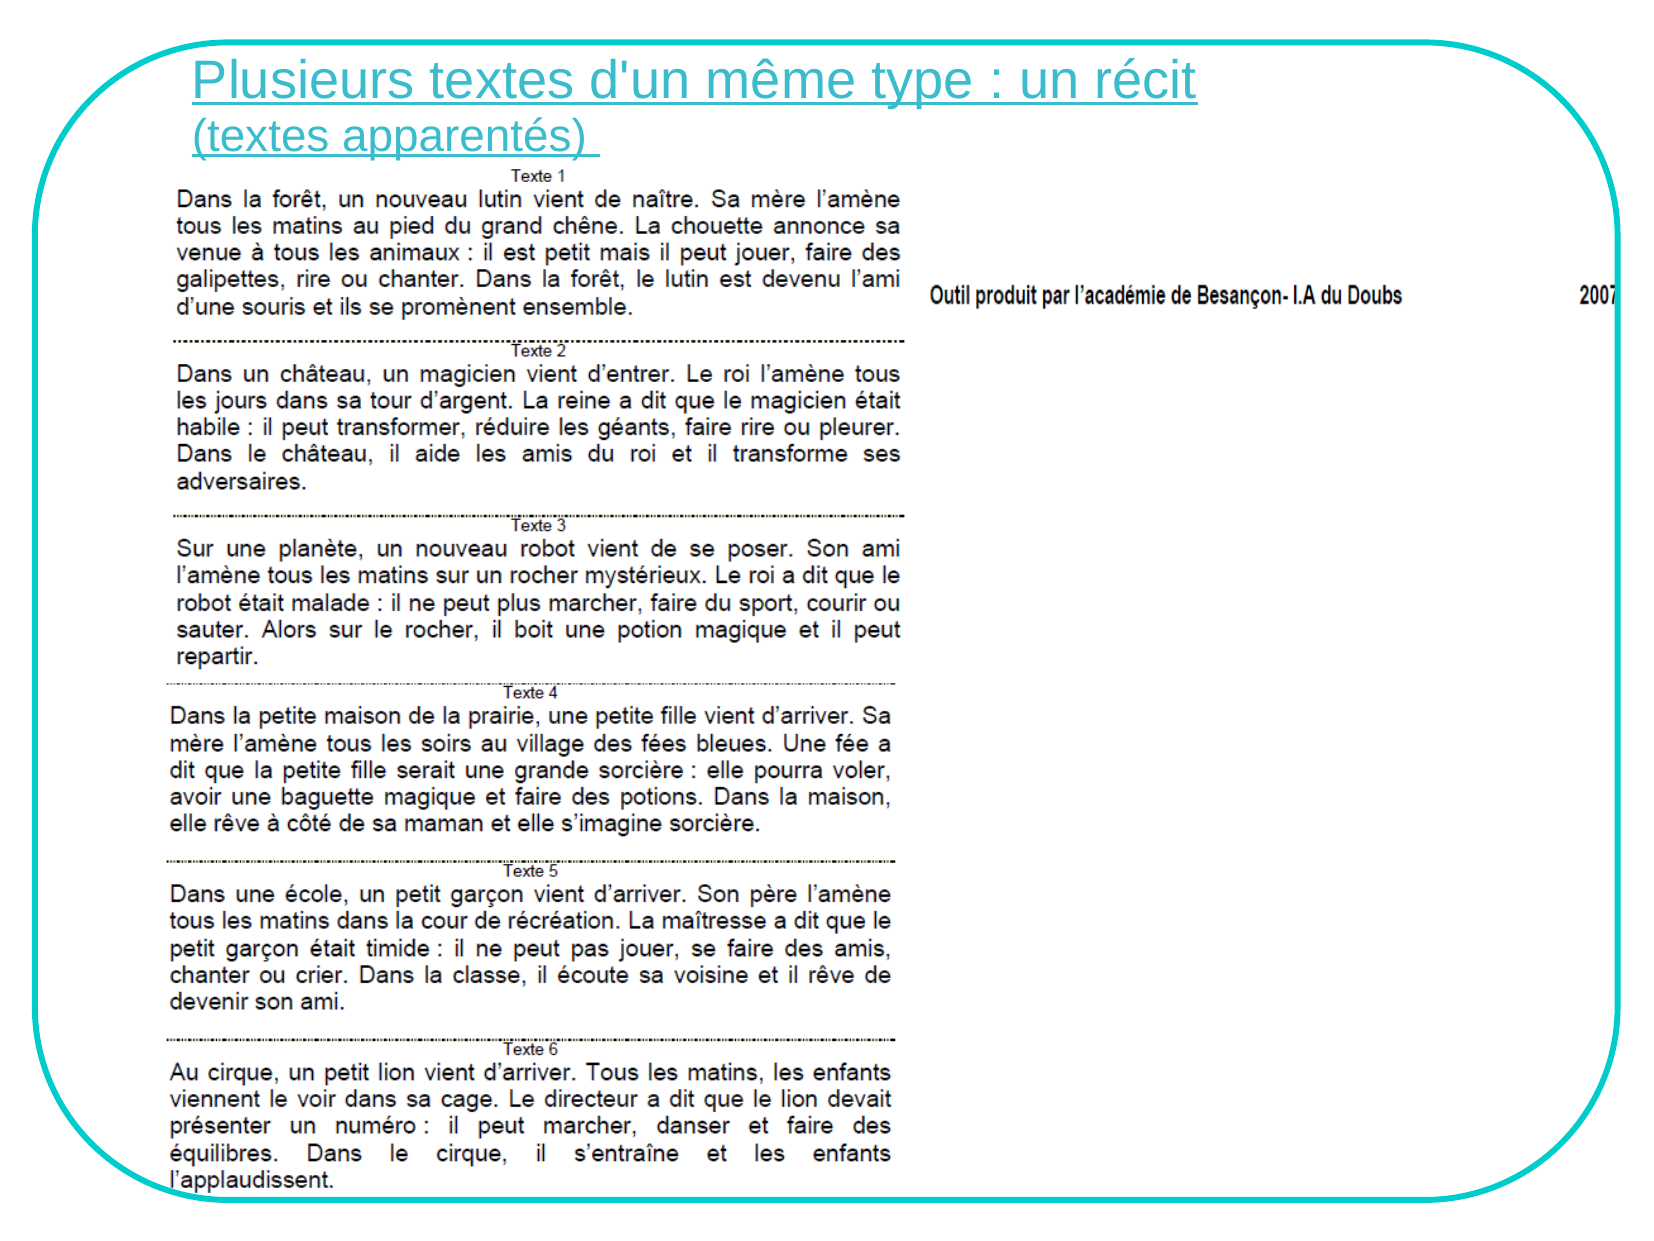

Plusieurs textes d'un même type : un récit
(textes apparentés)